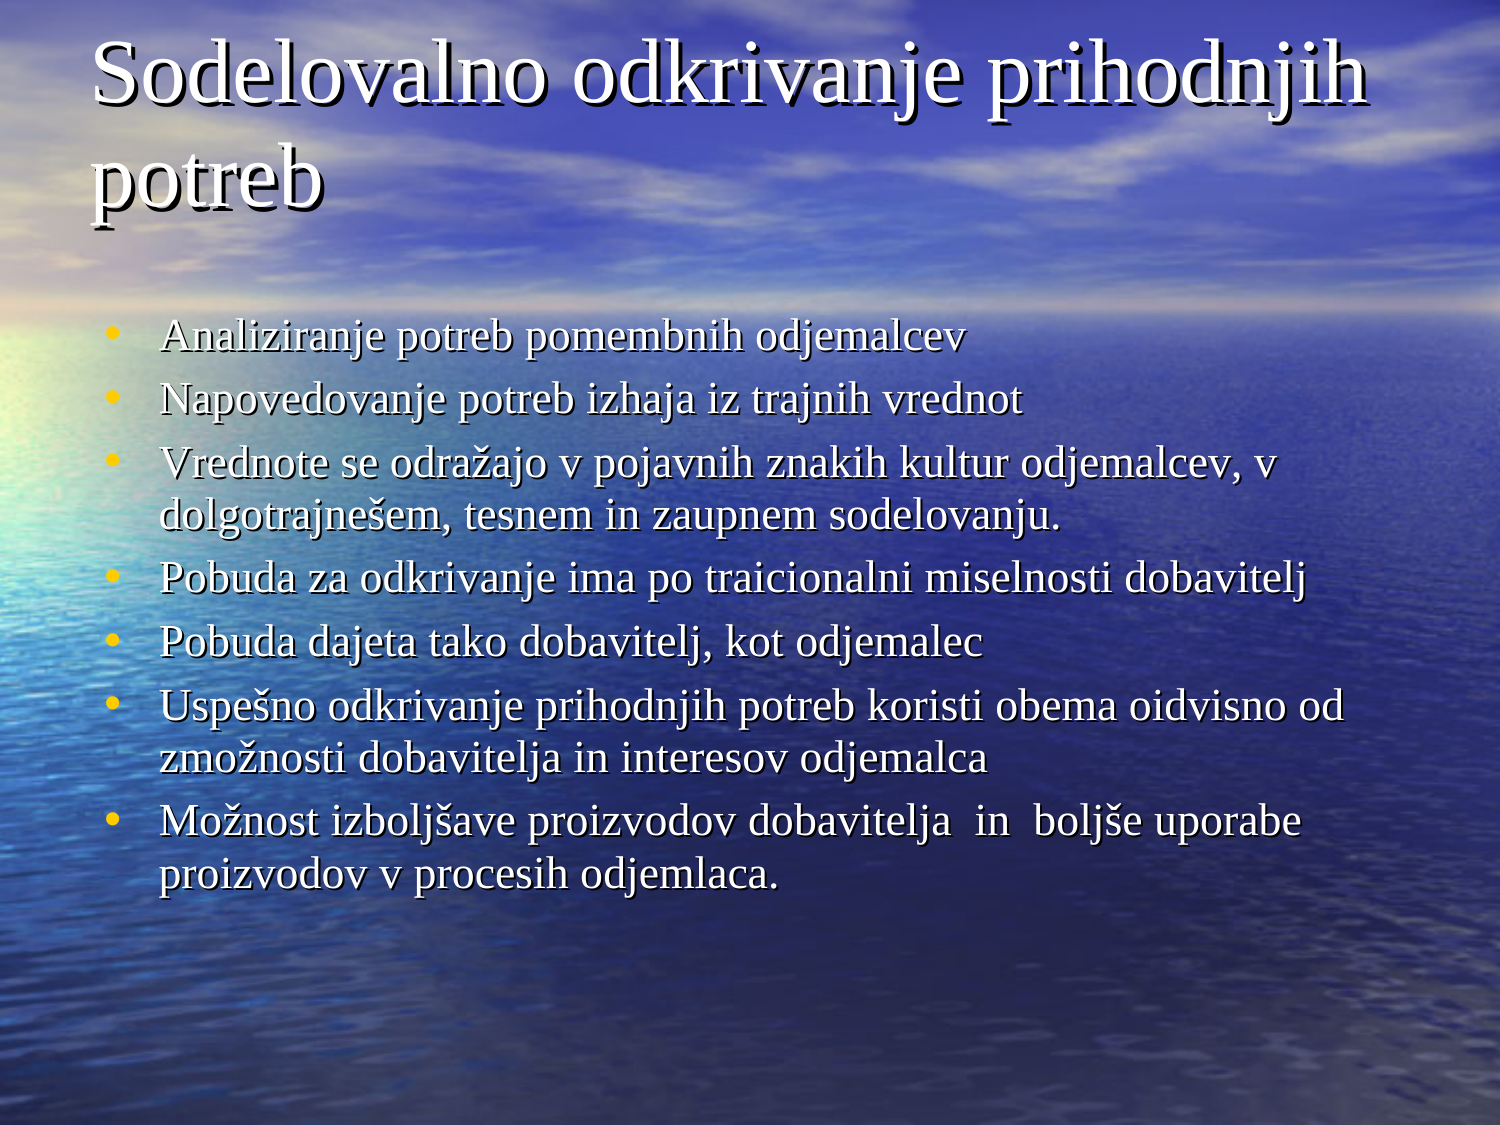

# Sodelovalno odkrivanje prihodnjih potreb
Analiziranje potreb pomembnih odjemalcev
Napovedovanje potreb izhaja iz trajnih vrednot
Vrednote se odražajo v pojavnih znakih kultur odjemalcev, v dolgotrajnešem, tesnem in zaupnem sodelovanju.
Pobuda za odkrivanje ima po traicionalni miselnosti dobavitelj
Pobuda dajeta tako dobavitelj, kot odjemalec
Uspešno odkrivanje prihodnjih potreb koristi obema oidvisno od zmožnosti dobavitelja in interesov odjemalca
Možnost izboljšave proizvodov dobavitelja in boljše uporabe proizvodov v procesih odjemlaca.